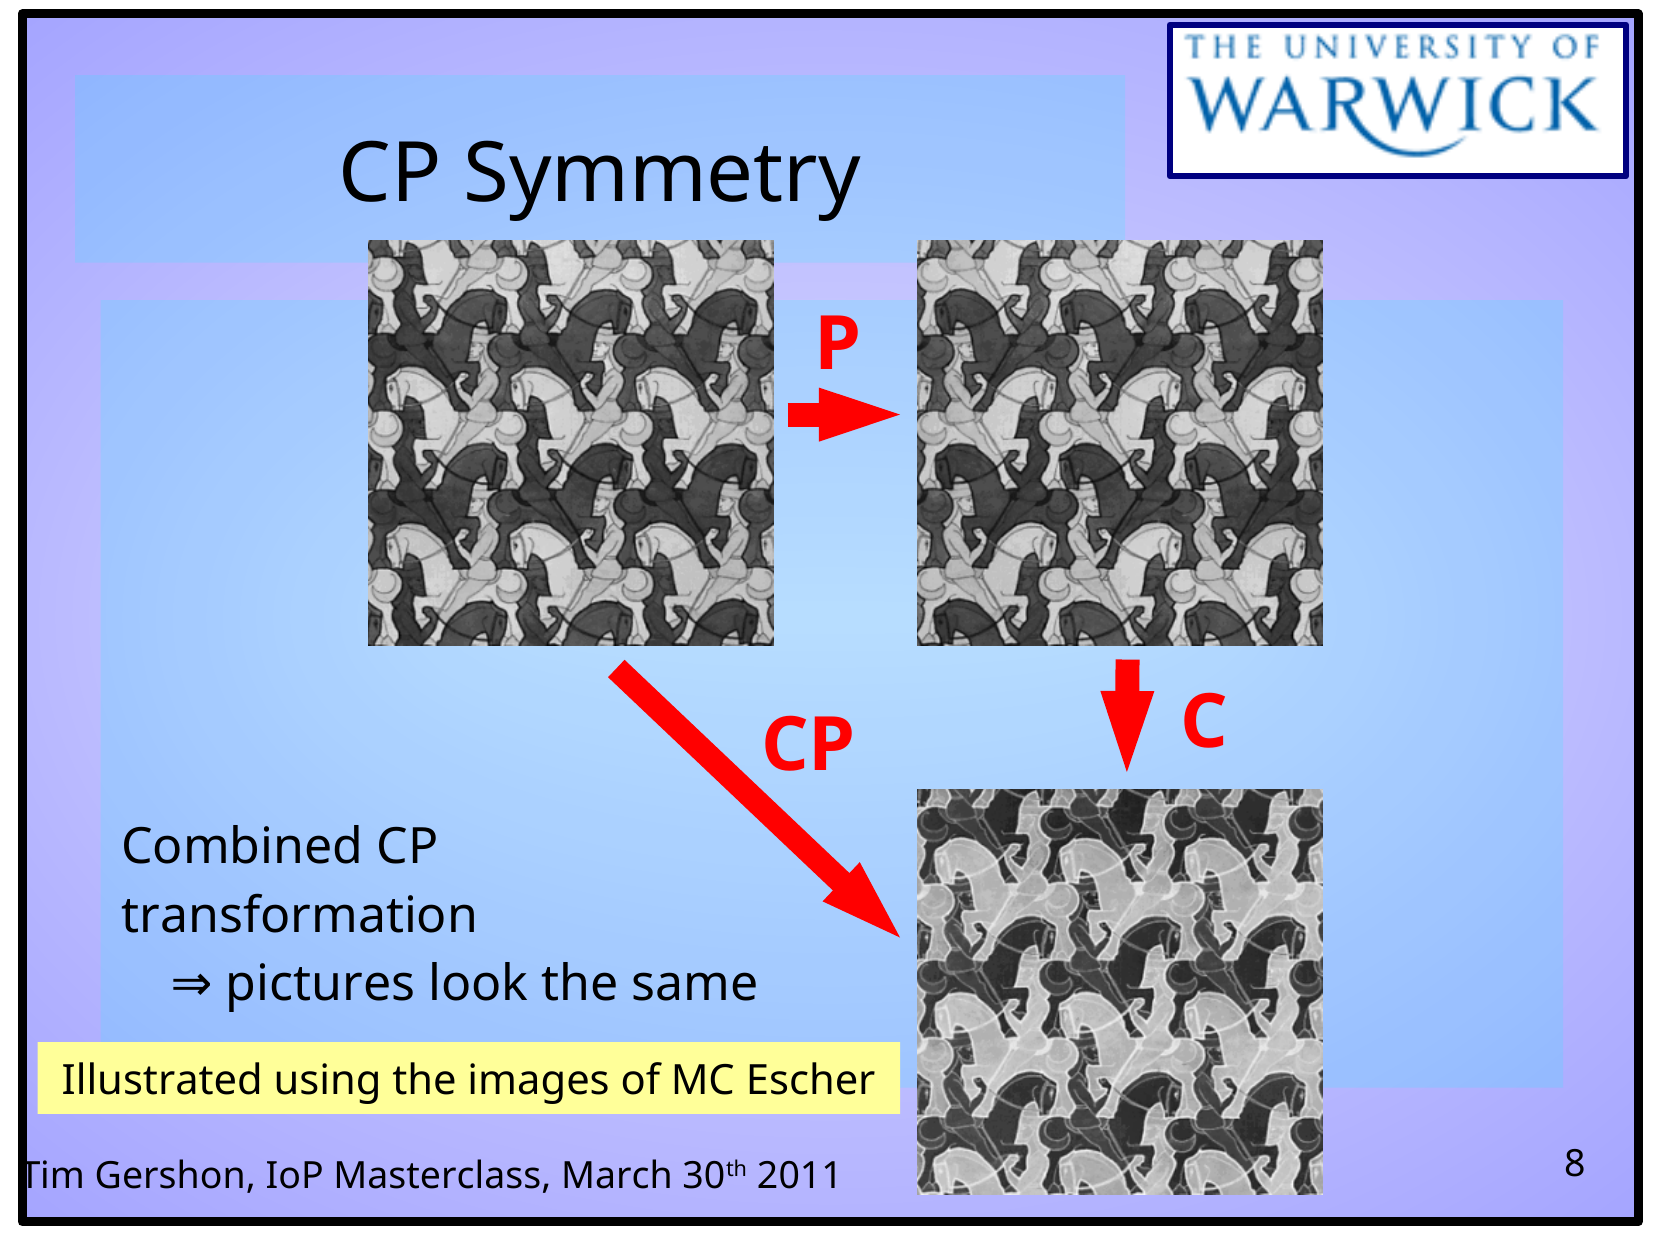

CP Symmetry
P
C
CP
Combined CP transformation
⇒ pictures look the same
Illustrated using the images of MC Escher
Tim Gershon, IoP Masterclass, March 30th 2011